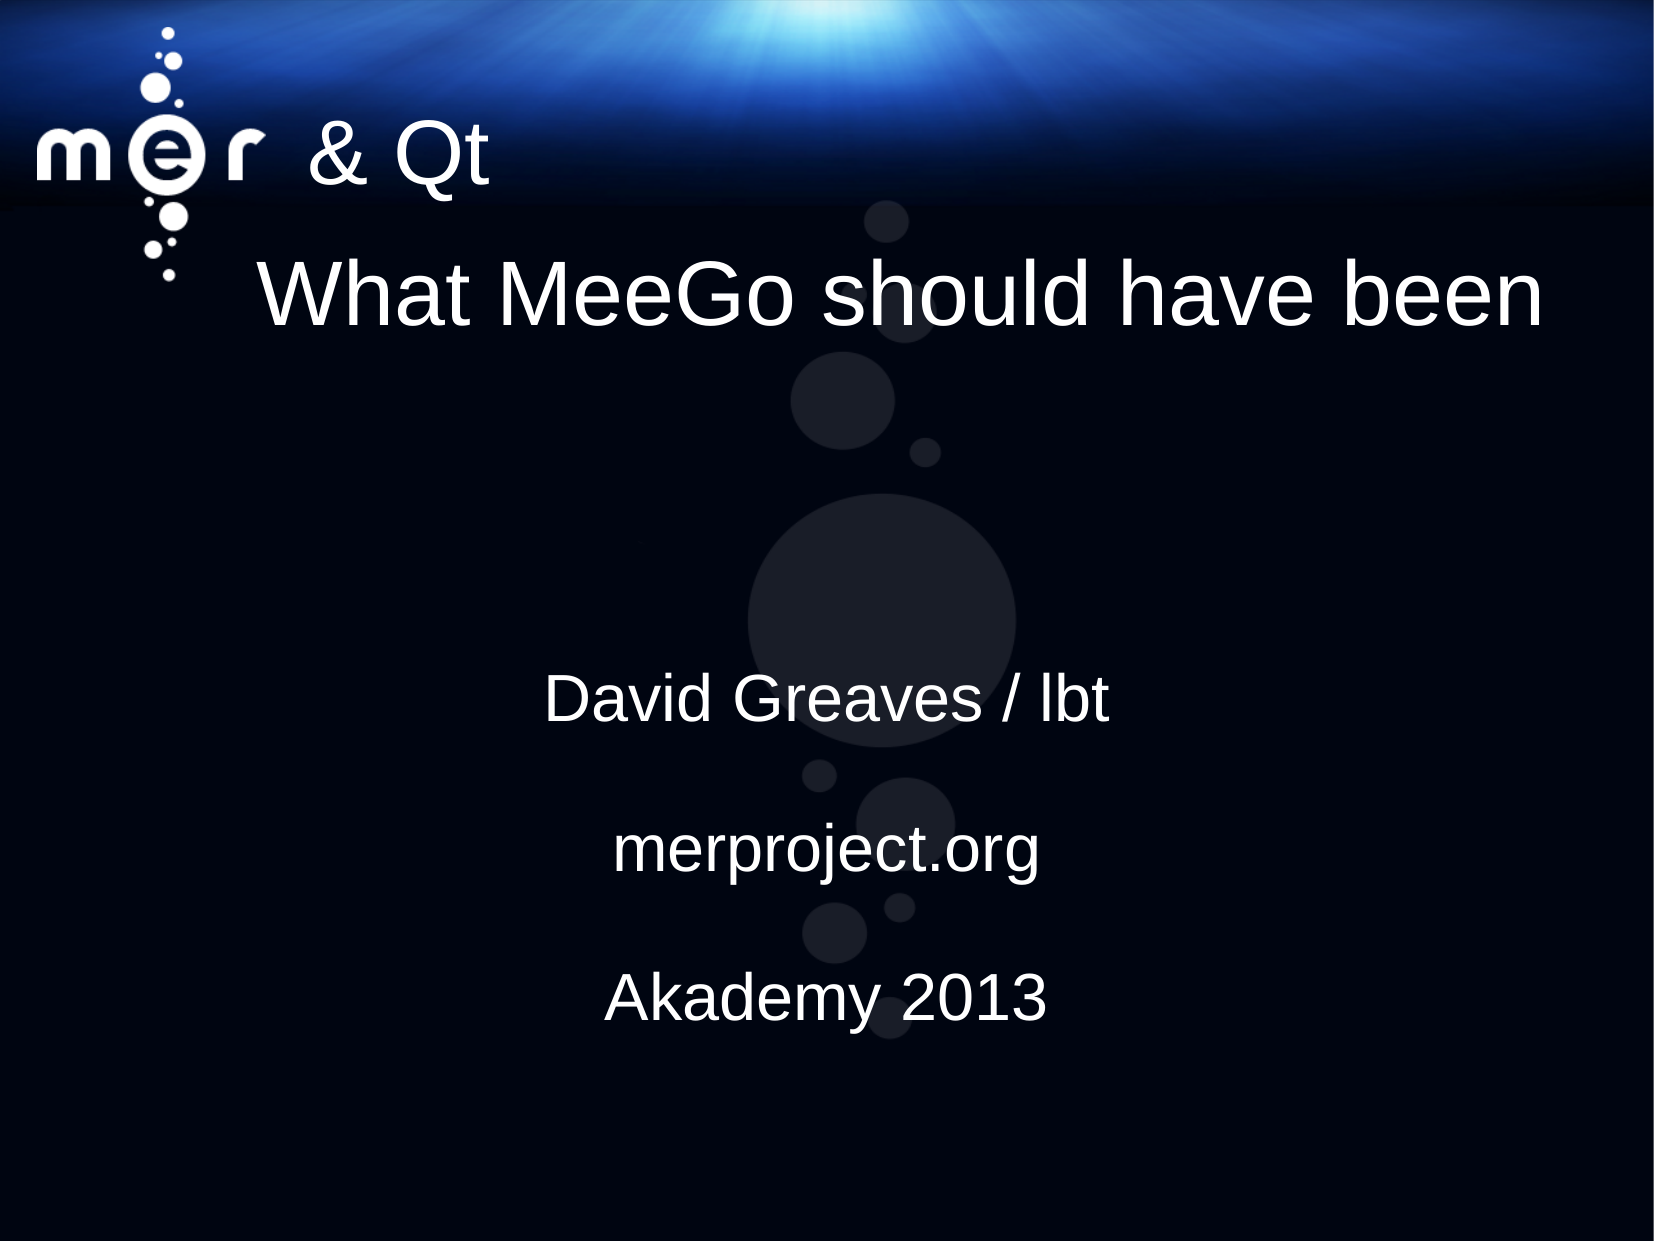

# & Qt
What MeeGo should have been
David Greaves / lbt
merproject.org
Akademy 2013